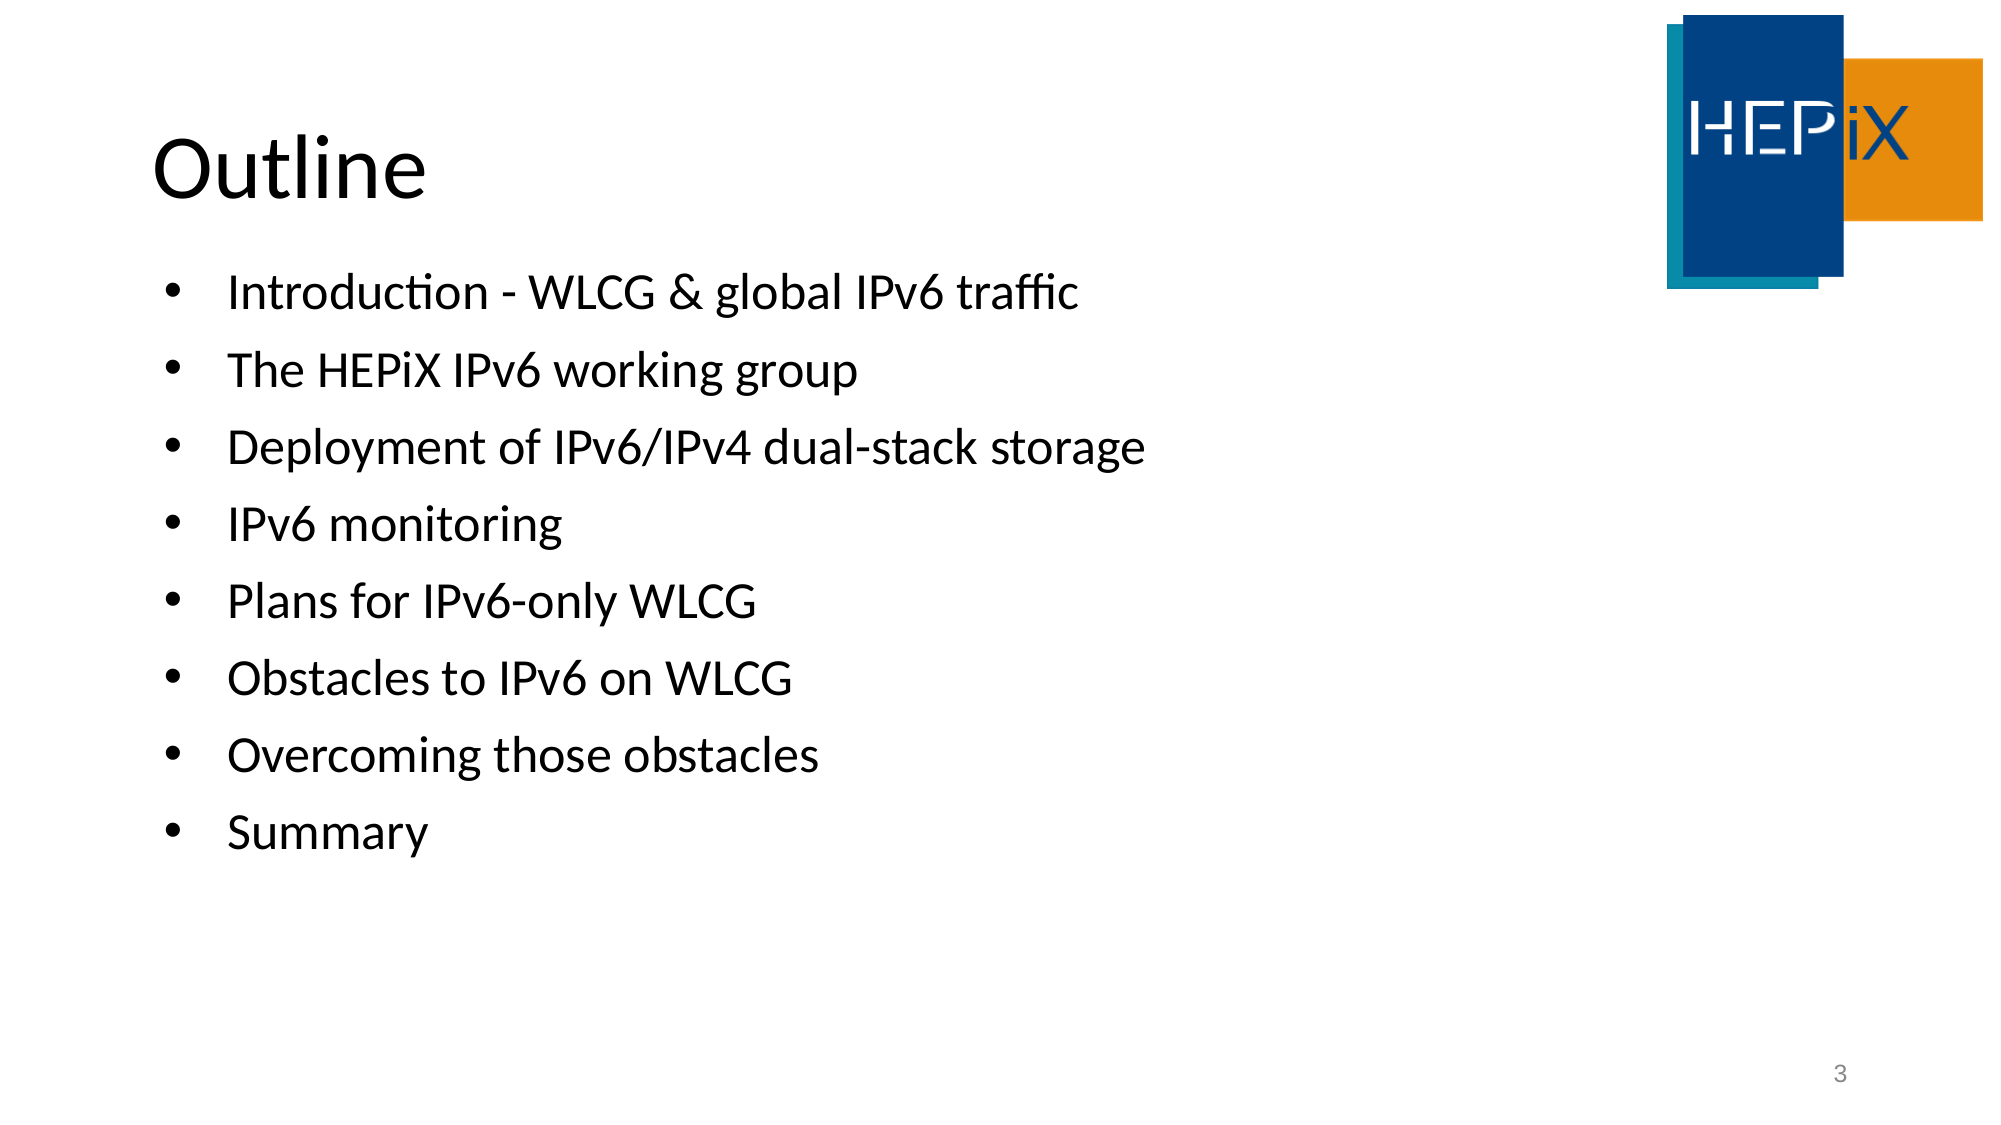

# Outline
Introduction - WLCG & global IPv6 traffic
The HEPiX IPv6 working group
Deployment of IPv6/IPv4 dual-stack storage
IPv6 monitoring
Plans for IPv6-only WLCG
Obstacles to IPv6 on WLCG
Overcoming those obstacles
Summary